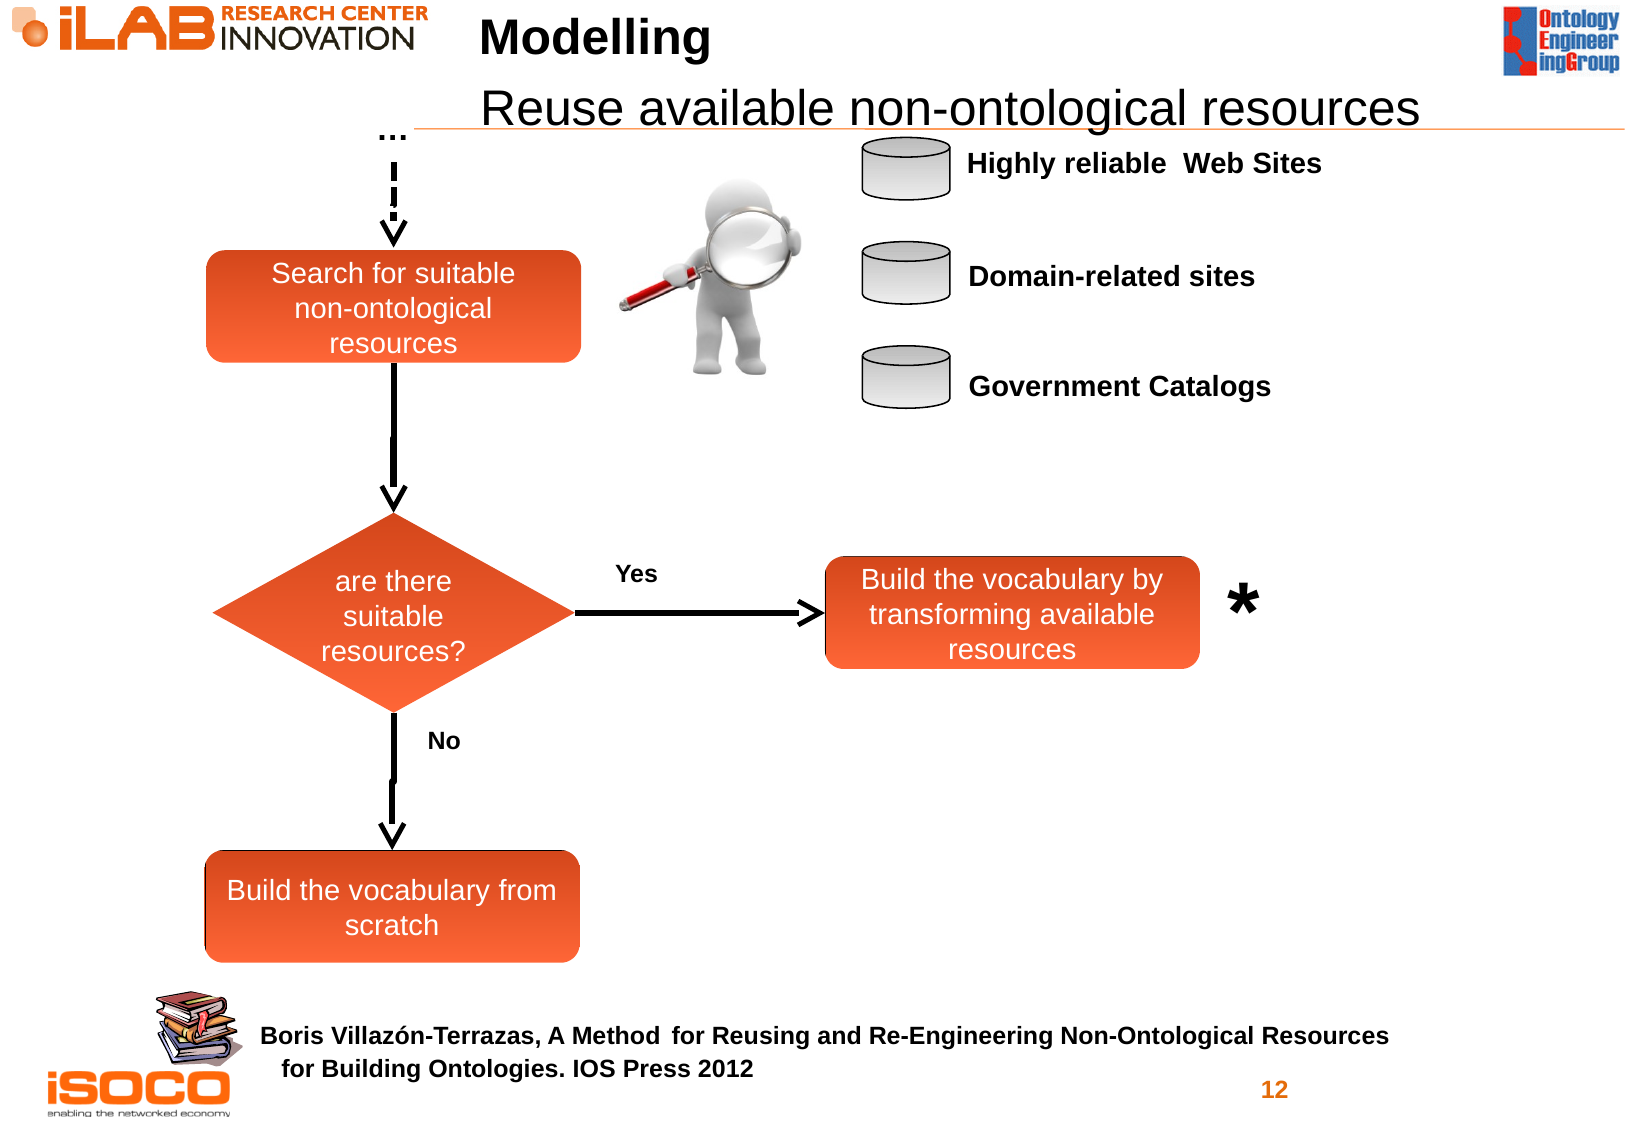

# Modelling
Reuse available non-ontological resources
…
Highly reliable Web Sites
Domain-related sites
Search for suitable
non-ontological resources
Government Catalogs
are there suitable resources?
Yes
*
Build the vocabulary by transforming available resources
No
Build the vocabulary from scratch
Boris Villazón-Terrazas, A Method for Reusing and Re-Engineering Non-Ontological Resources
 for Building Ontologies. IOS Press 2012